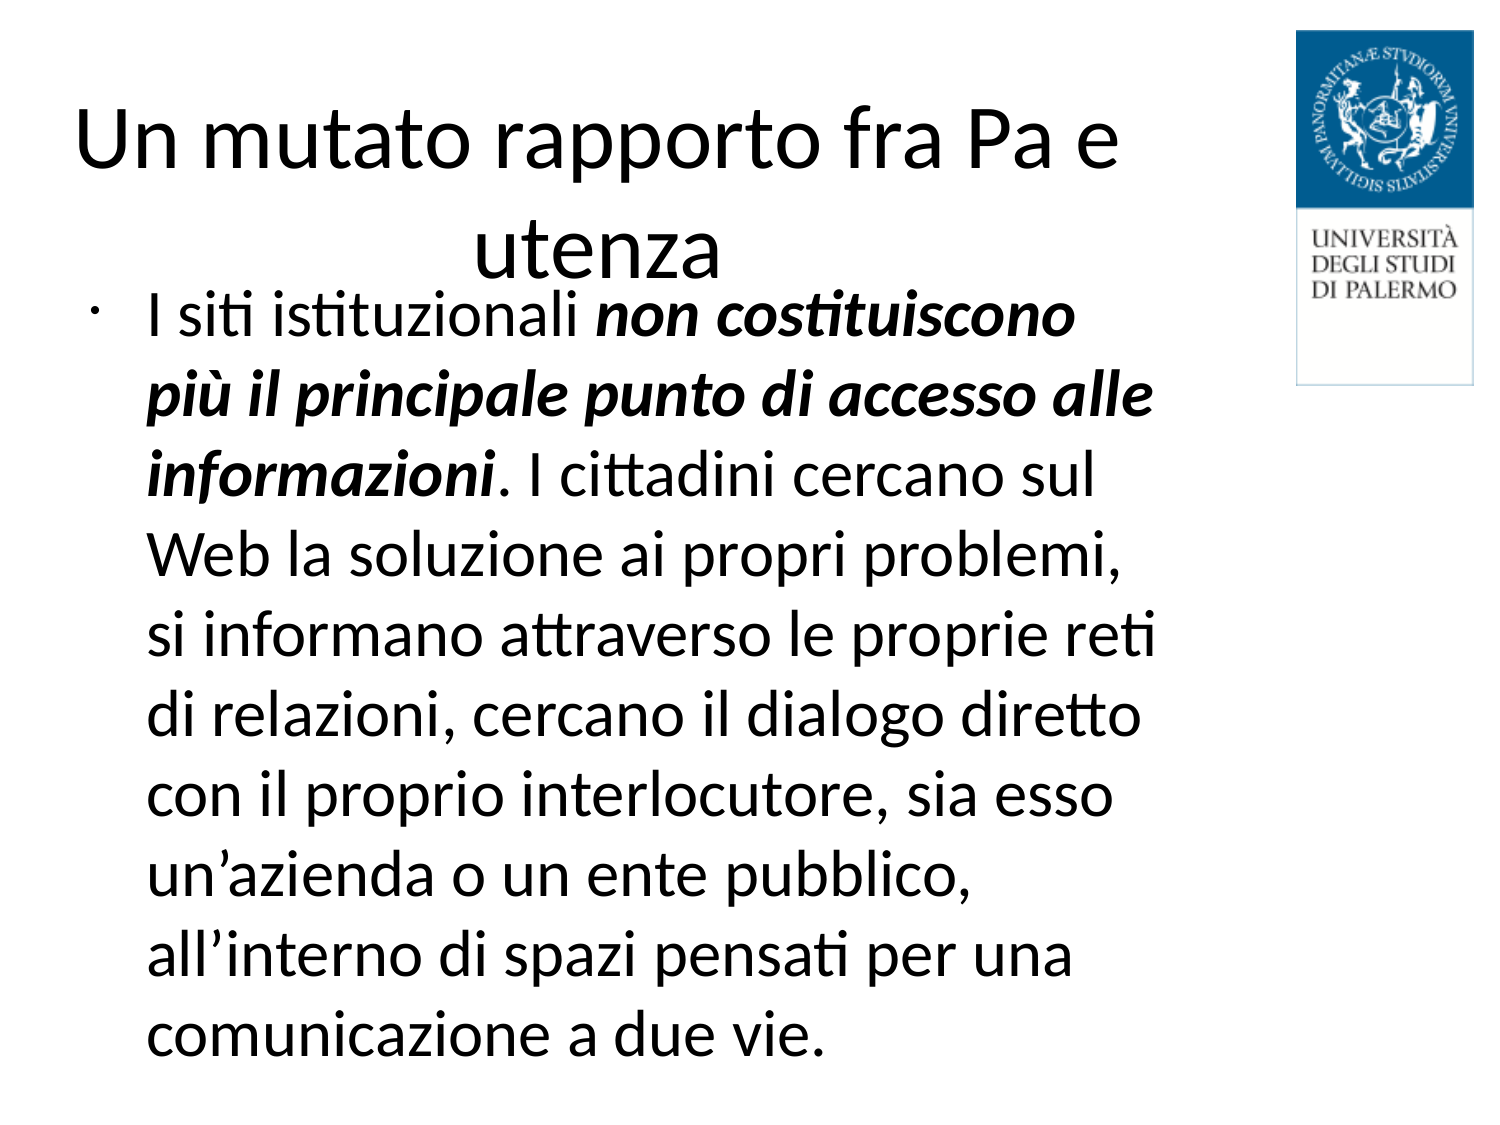

# Un mutato rapporto fra Pa e utenza
I siti istituzionali non costituiscono più il principale punto di accesso alle informazioni. I cittadini cercano sul Web la soluzione ai propri problemi, si informano attraverso le proprie reti di relazioni, cercano il dialogo diretto con il proprio interlocutore, sia esso un’azienda o un ente pubblico, all’interno di spazi pensati per una comunicazione a due vie.